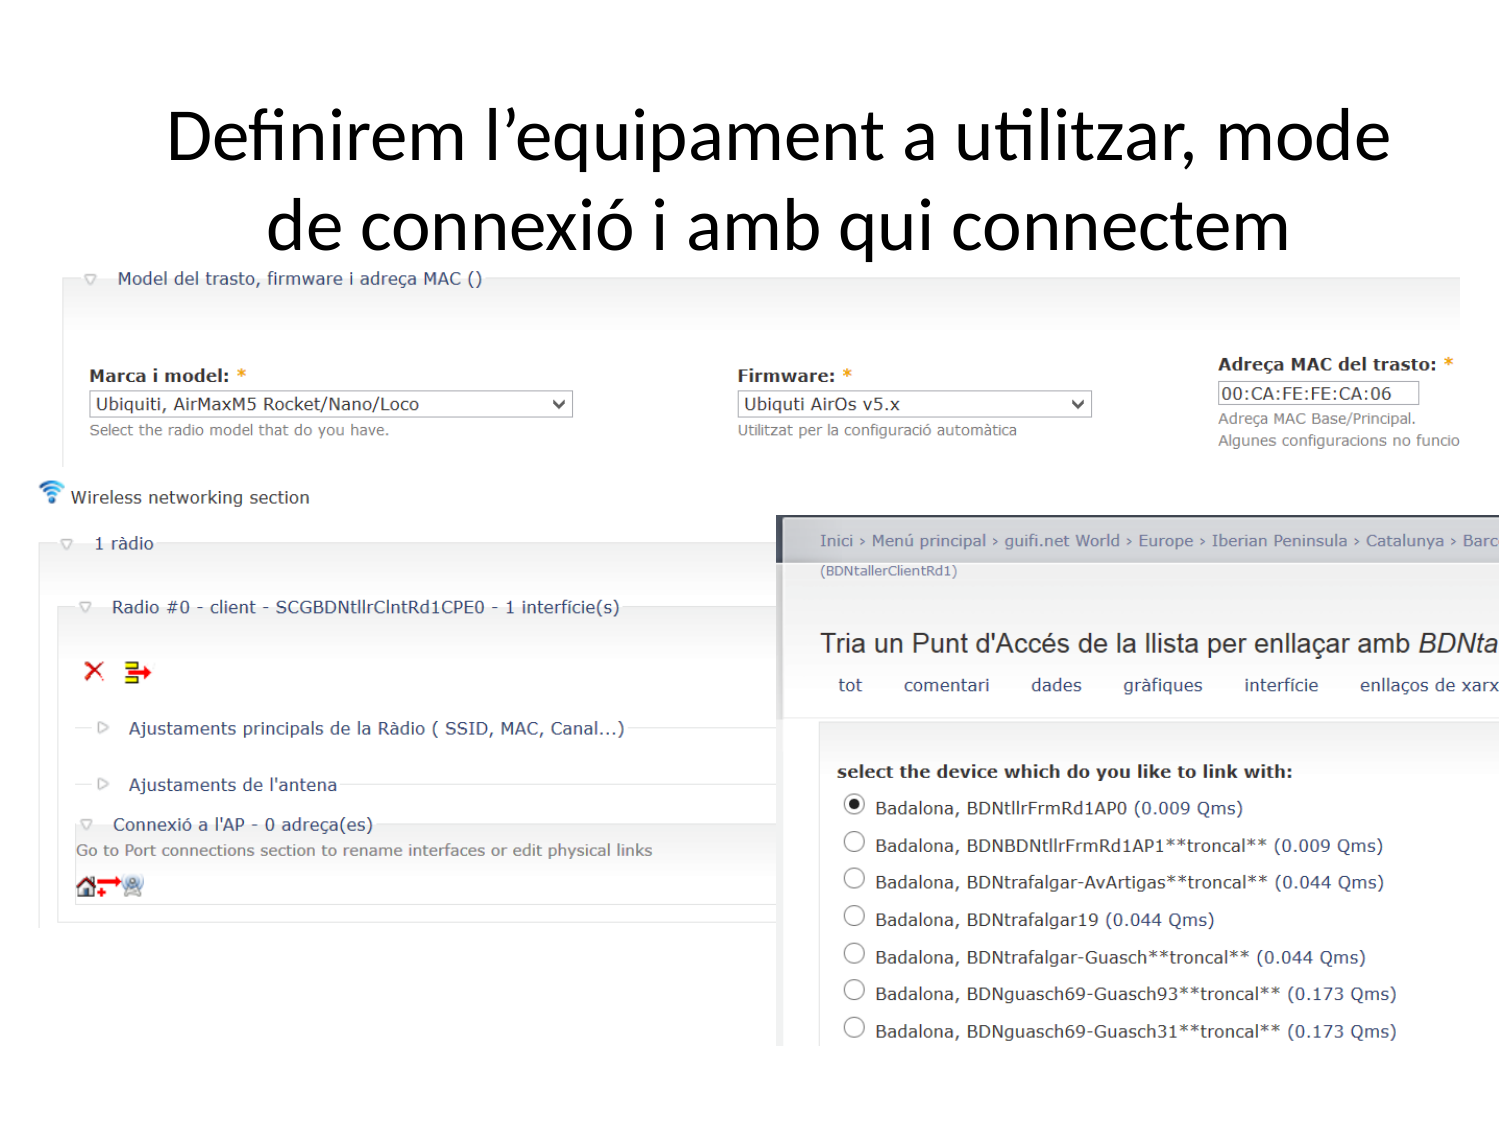

Definirem l’equipament a utilitzar, mode de connexió i amb qui connectem